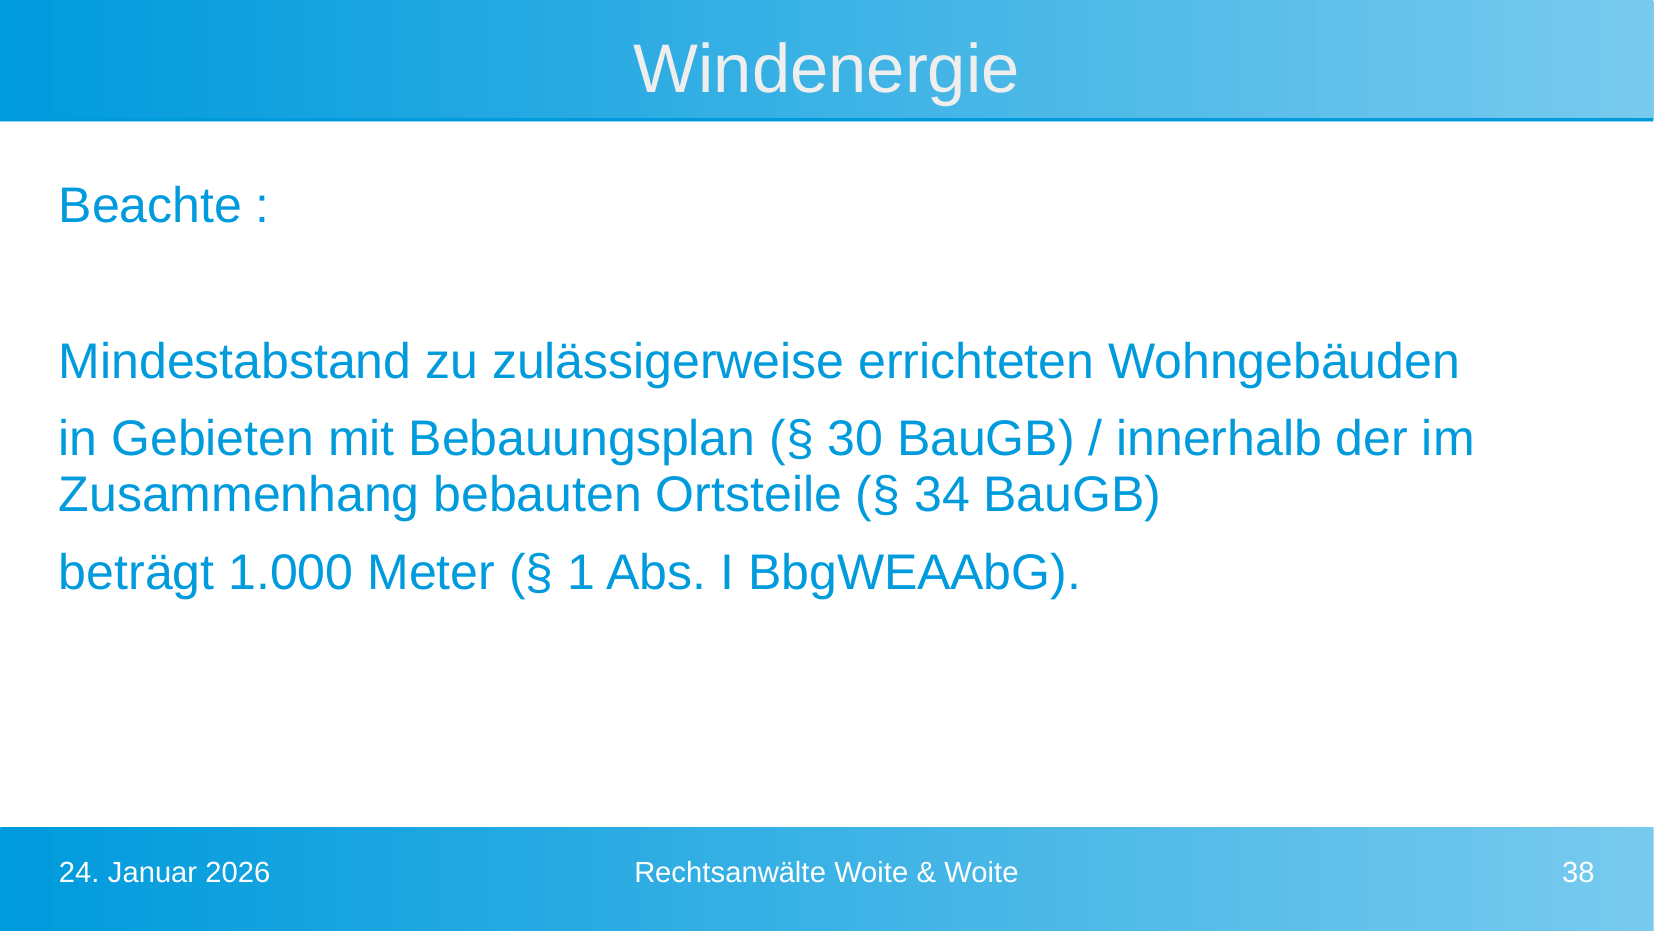

# Windenergie
Beachte :
Mindestabstand zu zulässigerweise errichteten Wohngebäuden
in Gebieten mit Bebauungsplan (§ 30 BauGB) / innerhalb der im Zusammenhang bebauten Ortsteile (§ 34 BauGB)
beträgt 1.000 Meter (§ 1 Abs. I BbgWEAAbG).
38